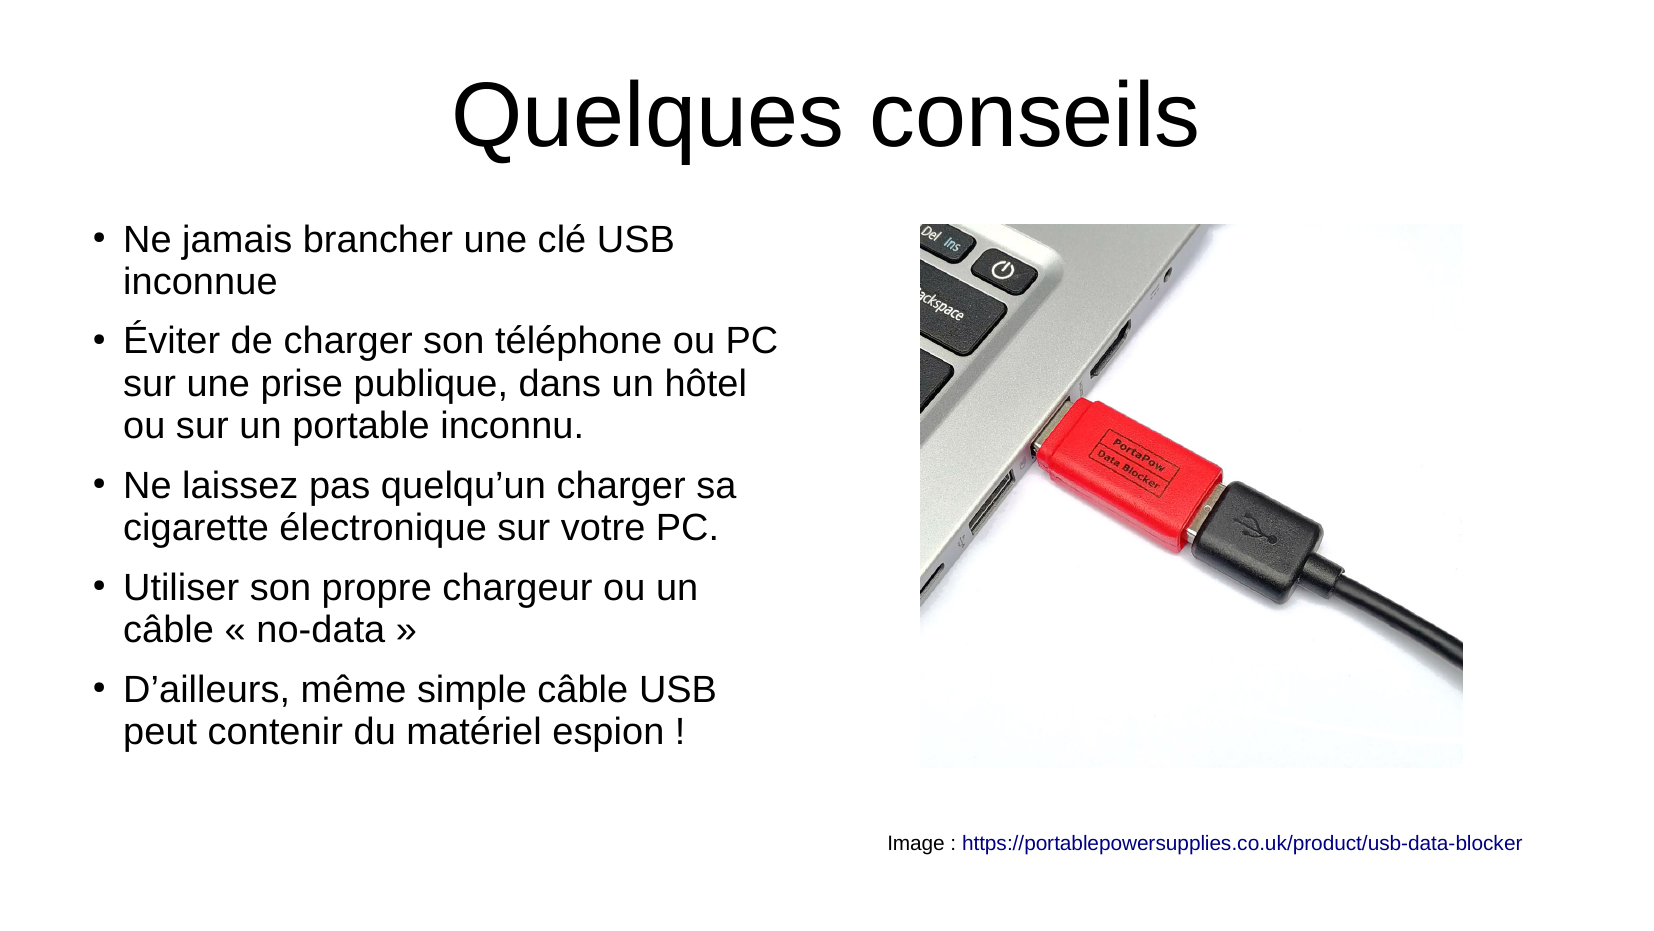

# Quelques conseils
Ne jamais brancher une clé USB inconnue
Éviter de charger son téléphone ou PC sur une prise publique, dans un hôtel ou sur un portable inconnu.
Ne laissez pas quelqu’un charger sa cigarette électronique sur votre PC.
Utiliser son propre chargeur ou un câble « no-data »
D’ailleurs, même simple câble USB
peut contenir du matériel espion !
Image : https://portablepowersupplies.co.uk/product/usb-data-blocker